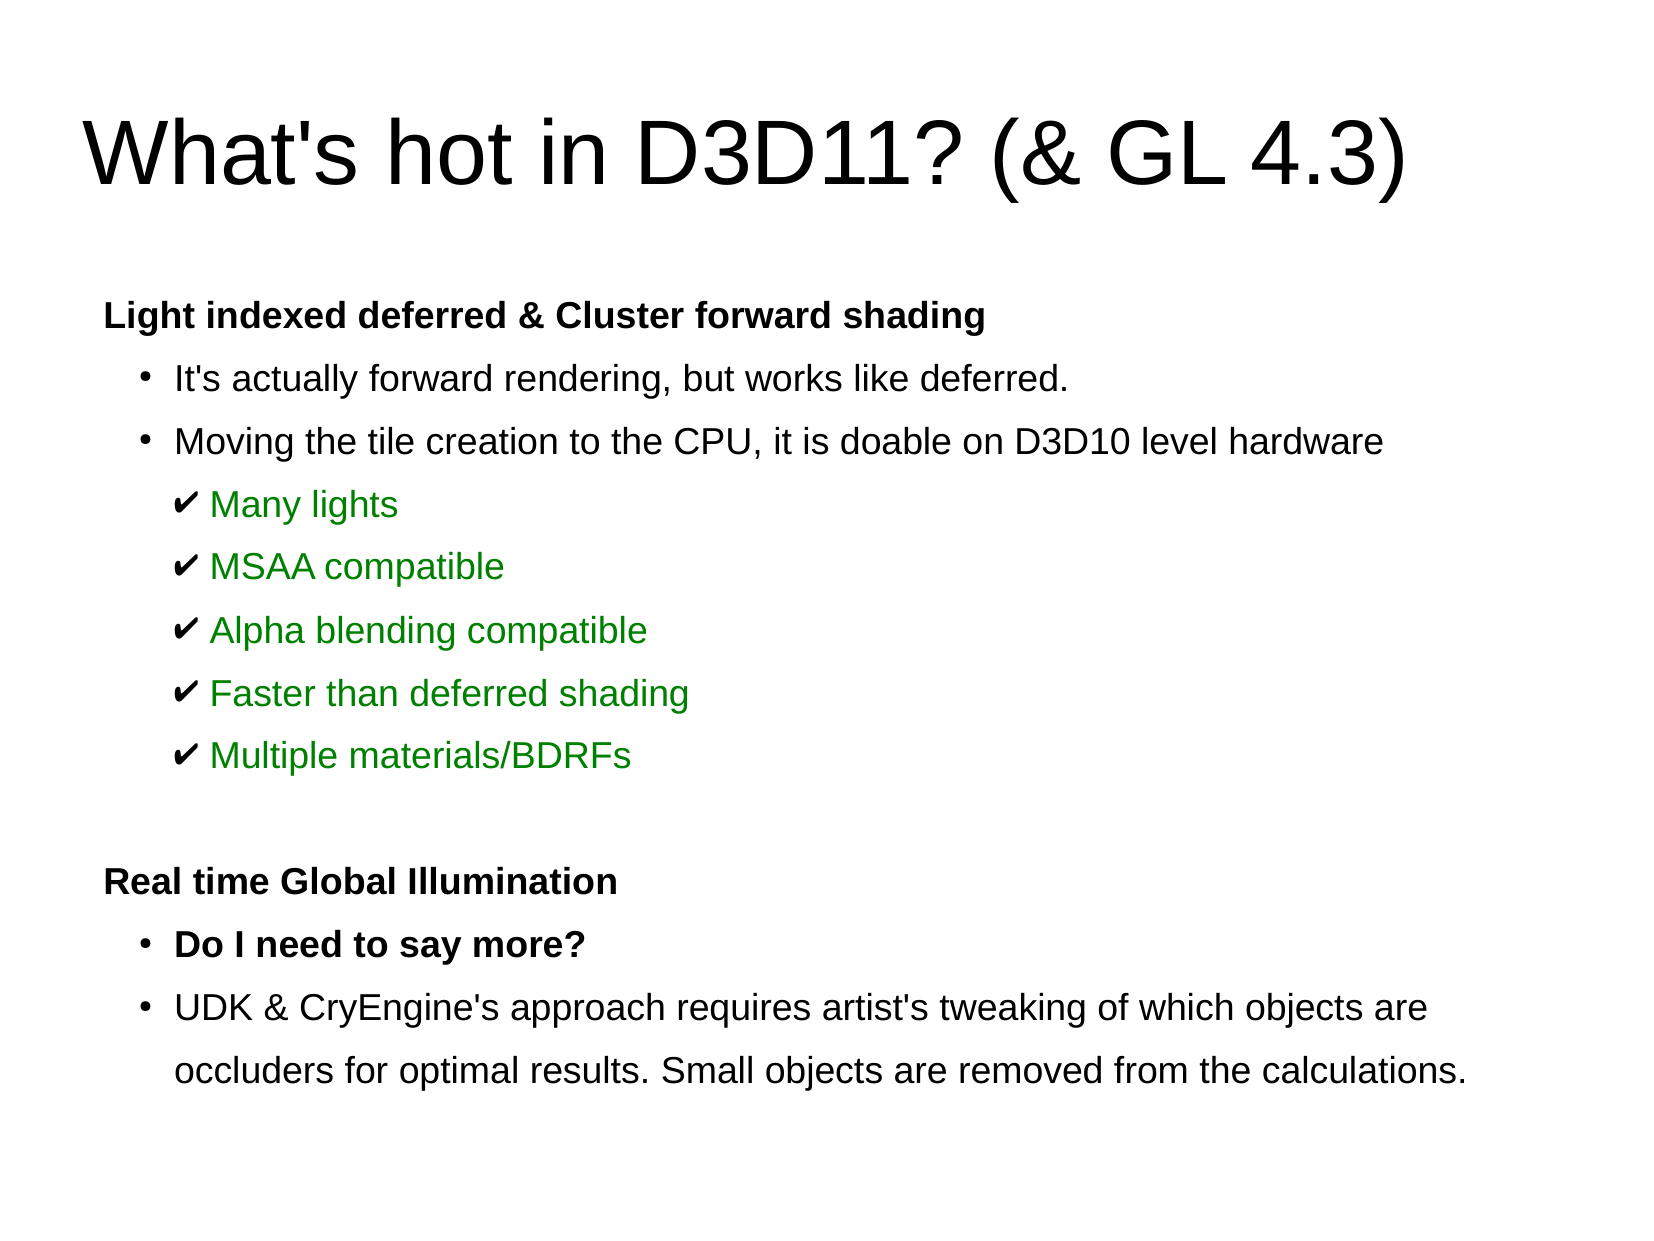

# What's hot in D3D11? (& GL 4.3)
Light indexed deferred & Cluster forward shading
It's actually forward rendering, but works like deferred.
Moving the tile creation to the CPU, it is doable on D3D10 level hardware
Many lights
MSAA compatible
Alpha blending compatible
Faster than deferred shading
Multiple materials/BDRFs
Real time Global Illumination
Do I need to say more?
UDK & CryEngine's approach requires artist's tweaking of which objects are occluders for optimal results. Small objects are removed from the calculations.